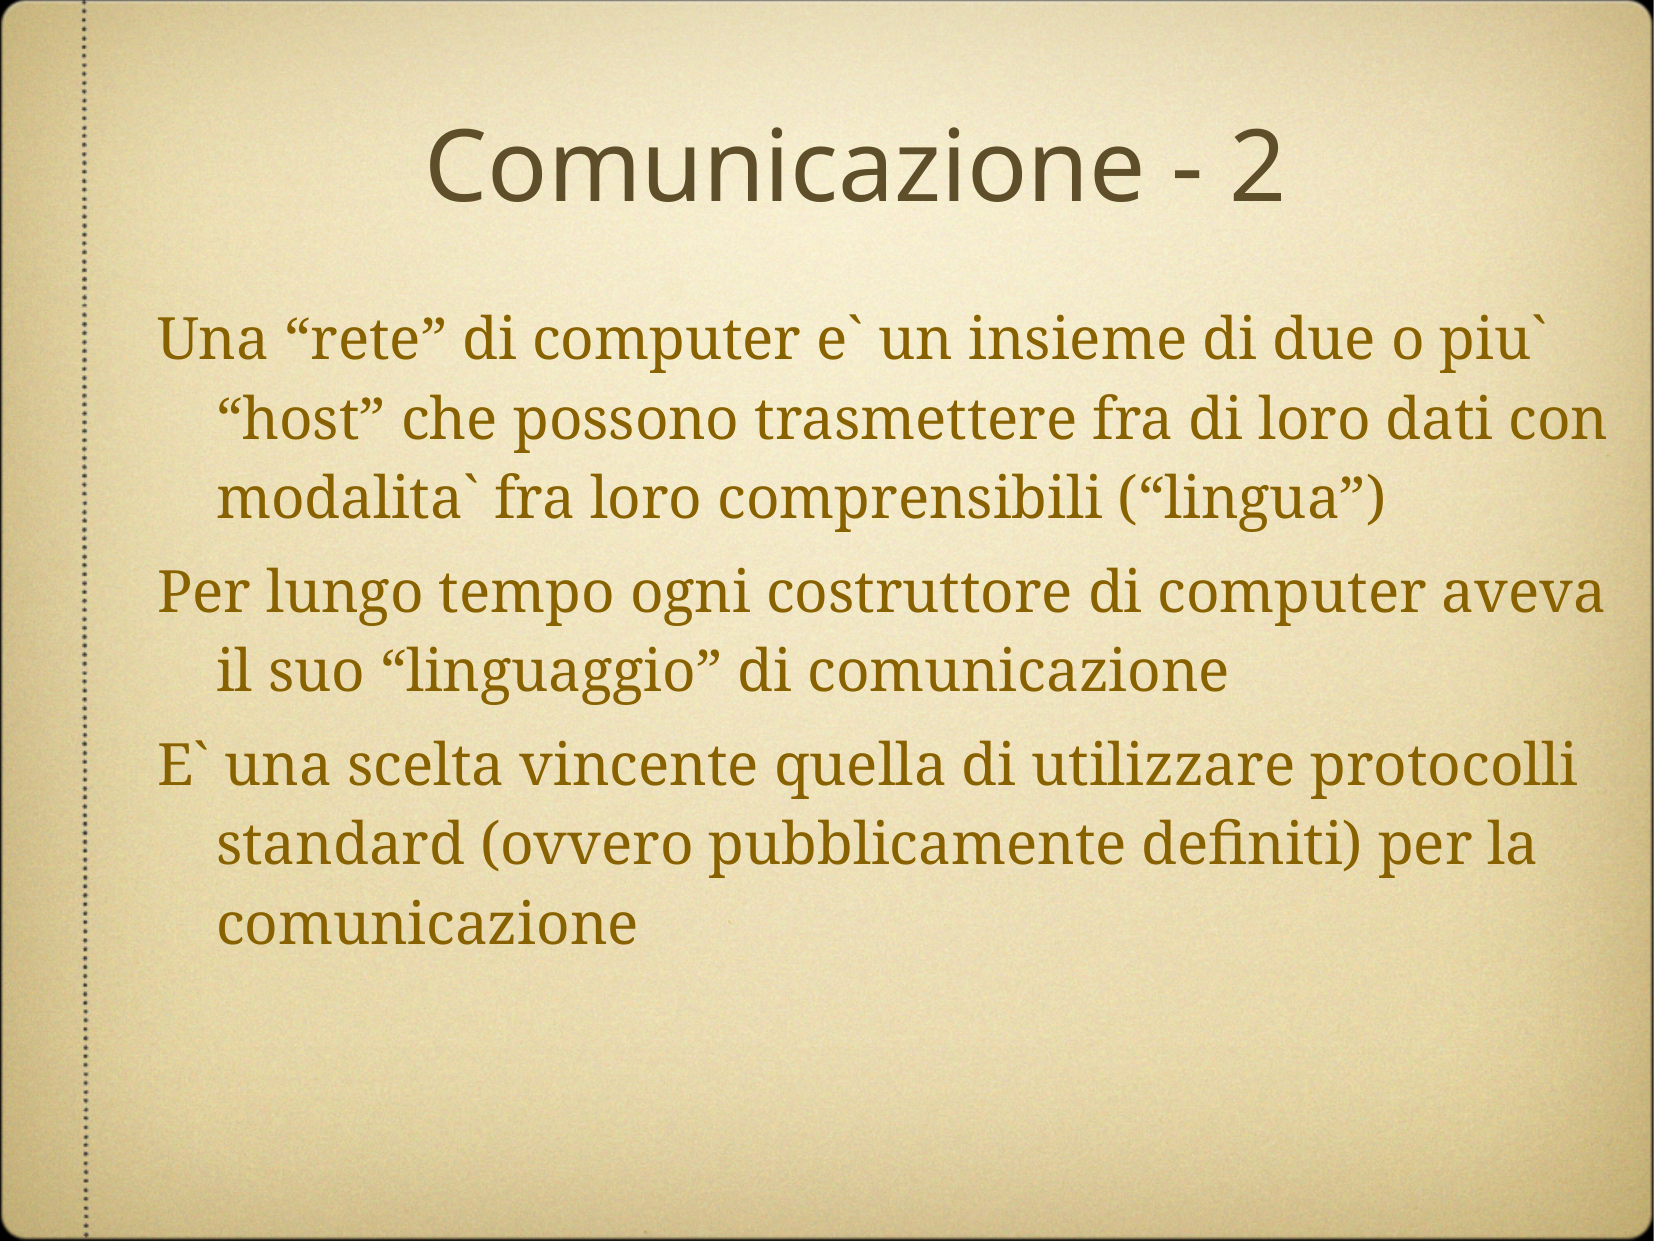

# Comunicazione - 2
Una “rete” di computer e` un insieme di due o piu` “host” che possono trasmettere fra di loro dati con modalita` fra loro comprensibili (“lingua”)
Per lungo tempo ogni costruttore di computer aveva il suo “linguaggio” di comunicazione
E` una scelta vincente quella di utilizzare protocolli standard (ovvero pubblicamente definiti) per la comunicazione